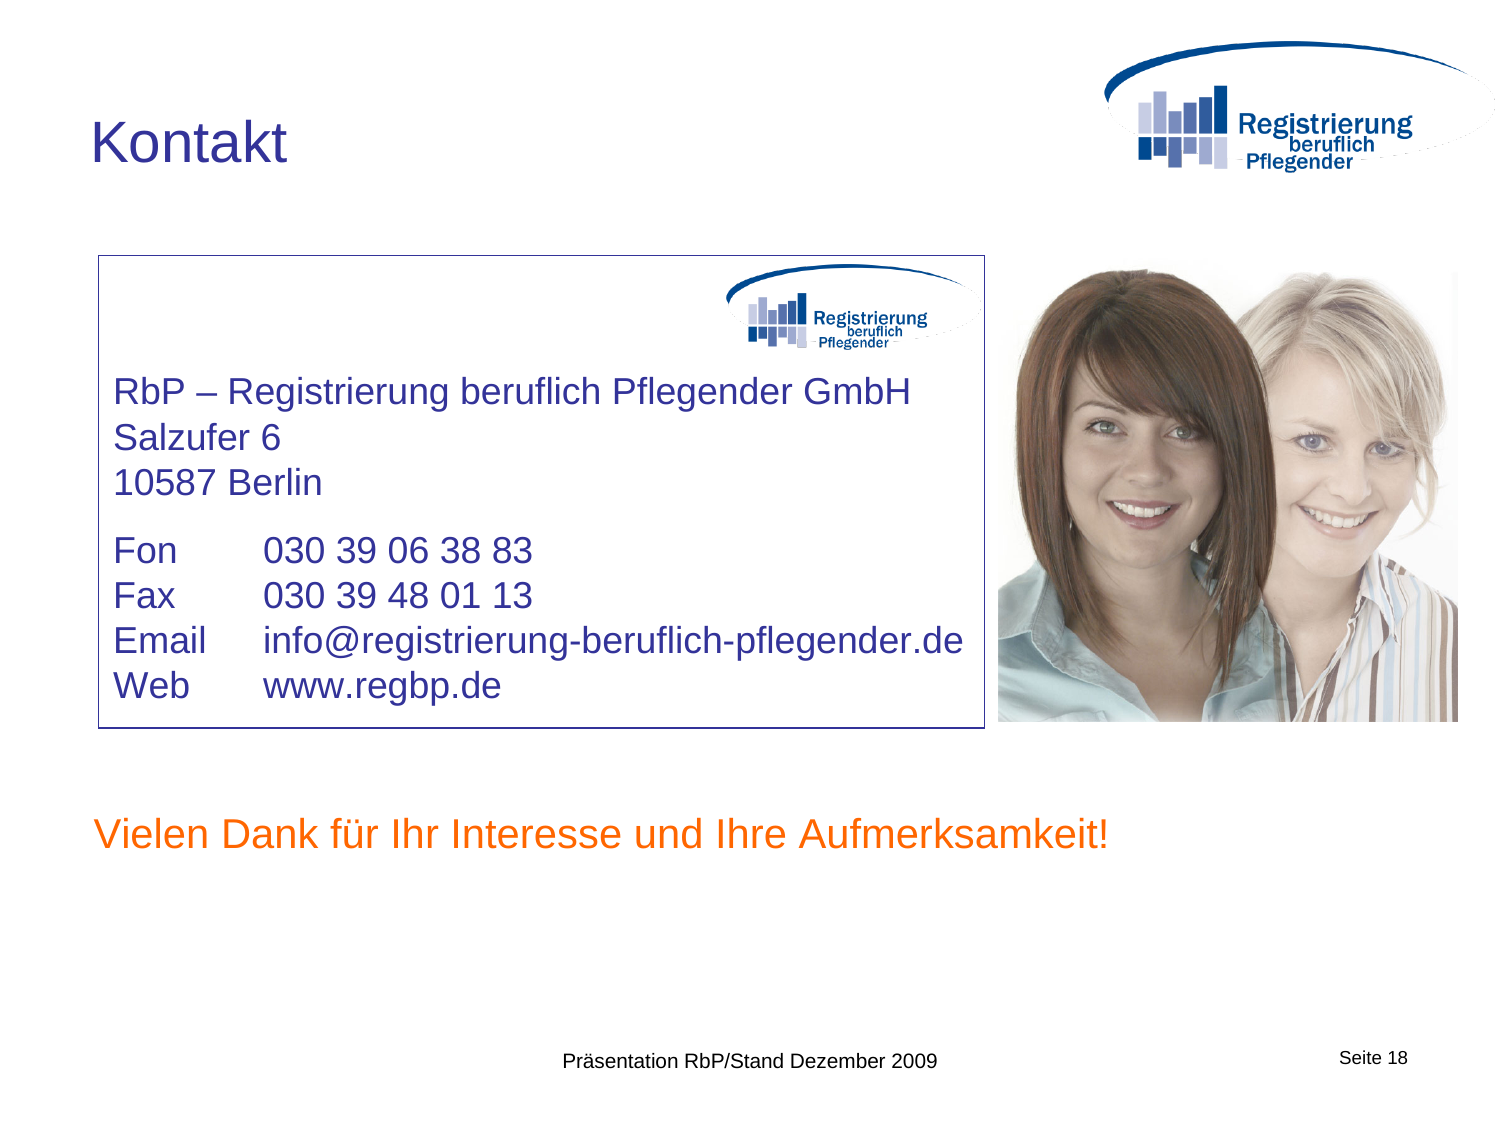

# Kontakt
RbP – Registrierung beruflich Pflegender GmbH
Salzufer 6
10587 Berlin
Fon	030 39 06 38 83
Fax	030 39 48 01 13
Email	info@registrierung-beruflich-pflegender.de
Web	www.regbp.de
Vielen Dank für Ihr Interesse und Ihre Aufmerksamkeit!
Präsentation RbP/Stand Dezember 2009